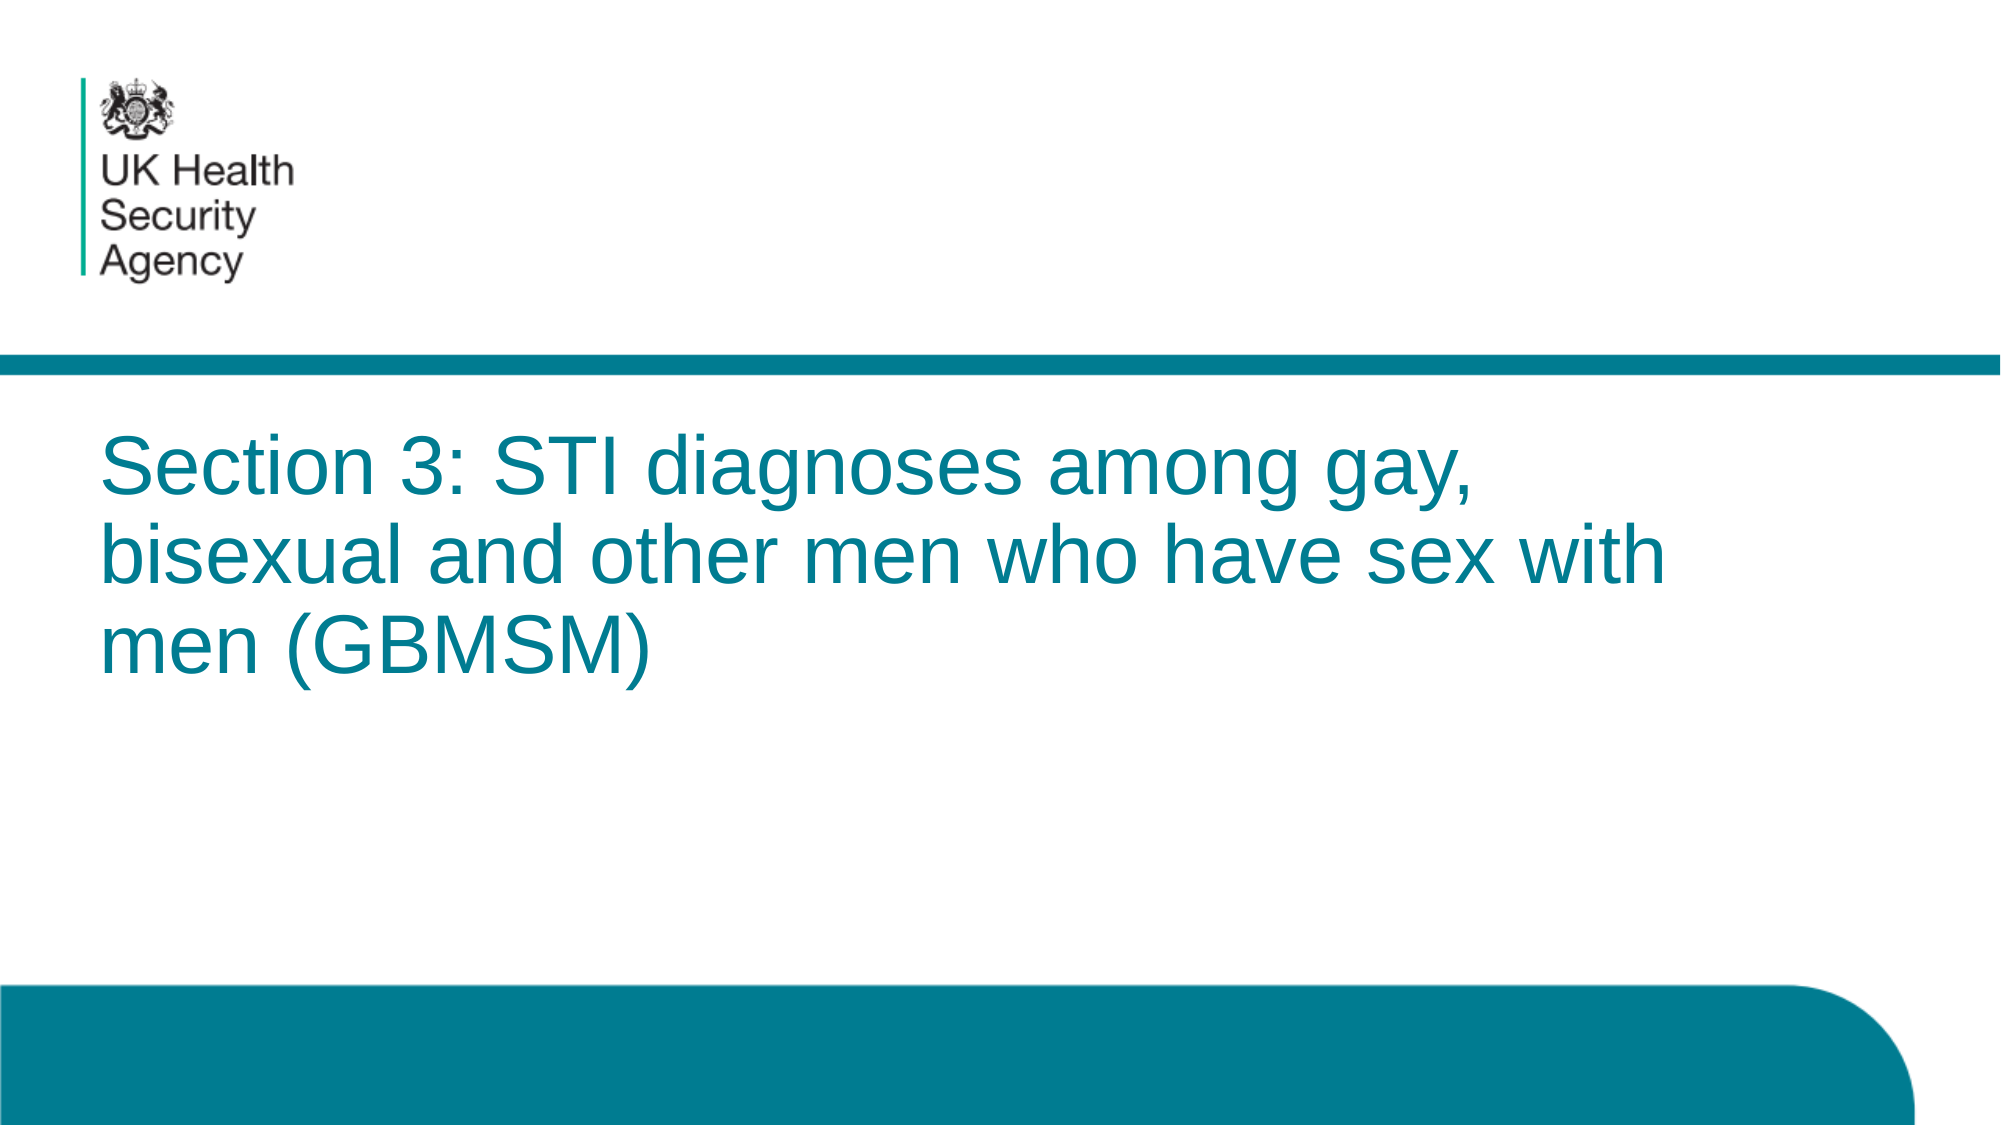

# Section 3: STI diagnoses among gay, bisexual and other men who have sex with men (GBMSM)